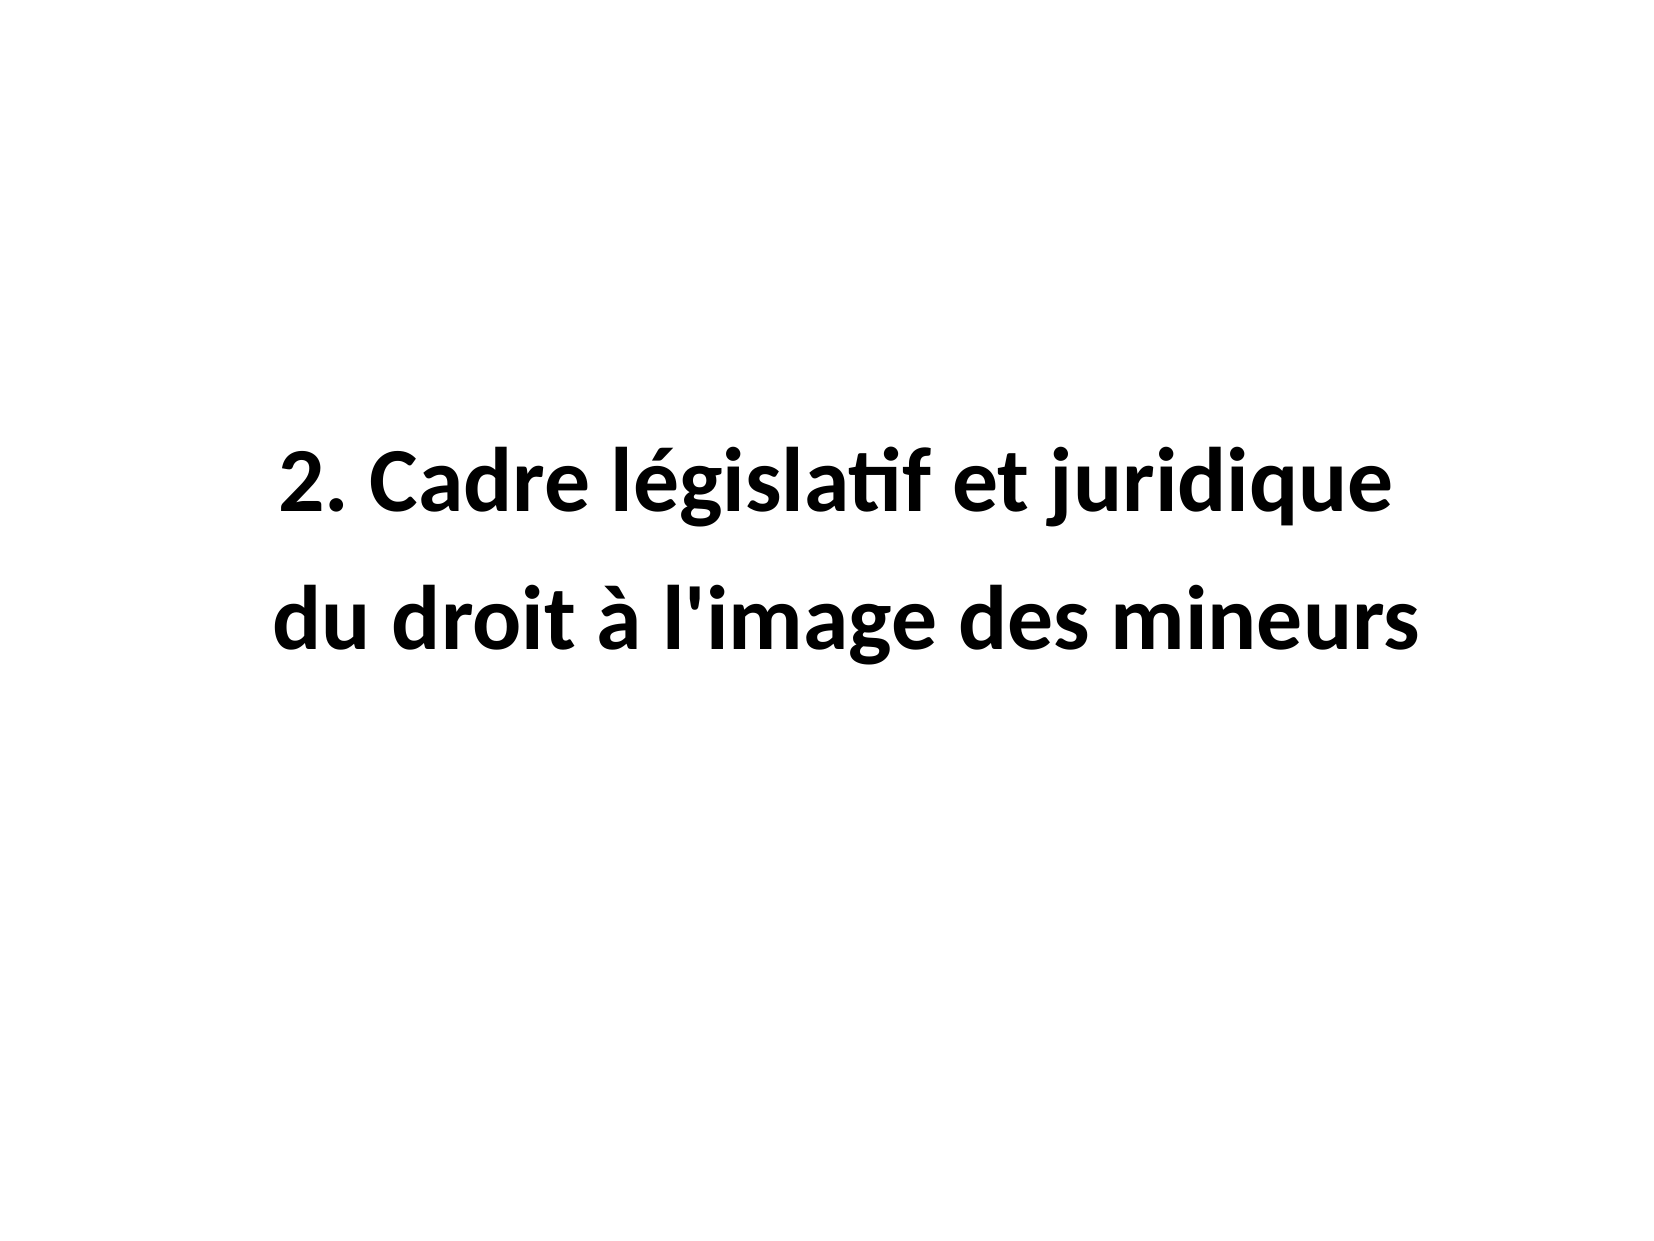

2. Cadre législatif et juridique
du droit à l'image des mineurs